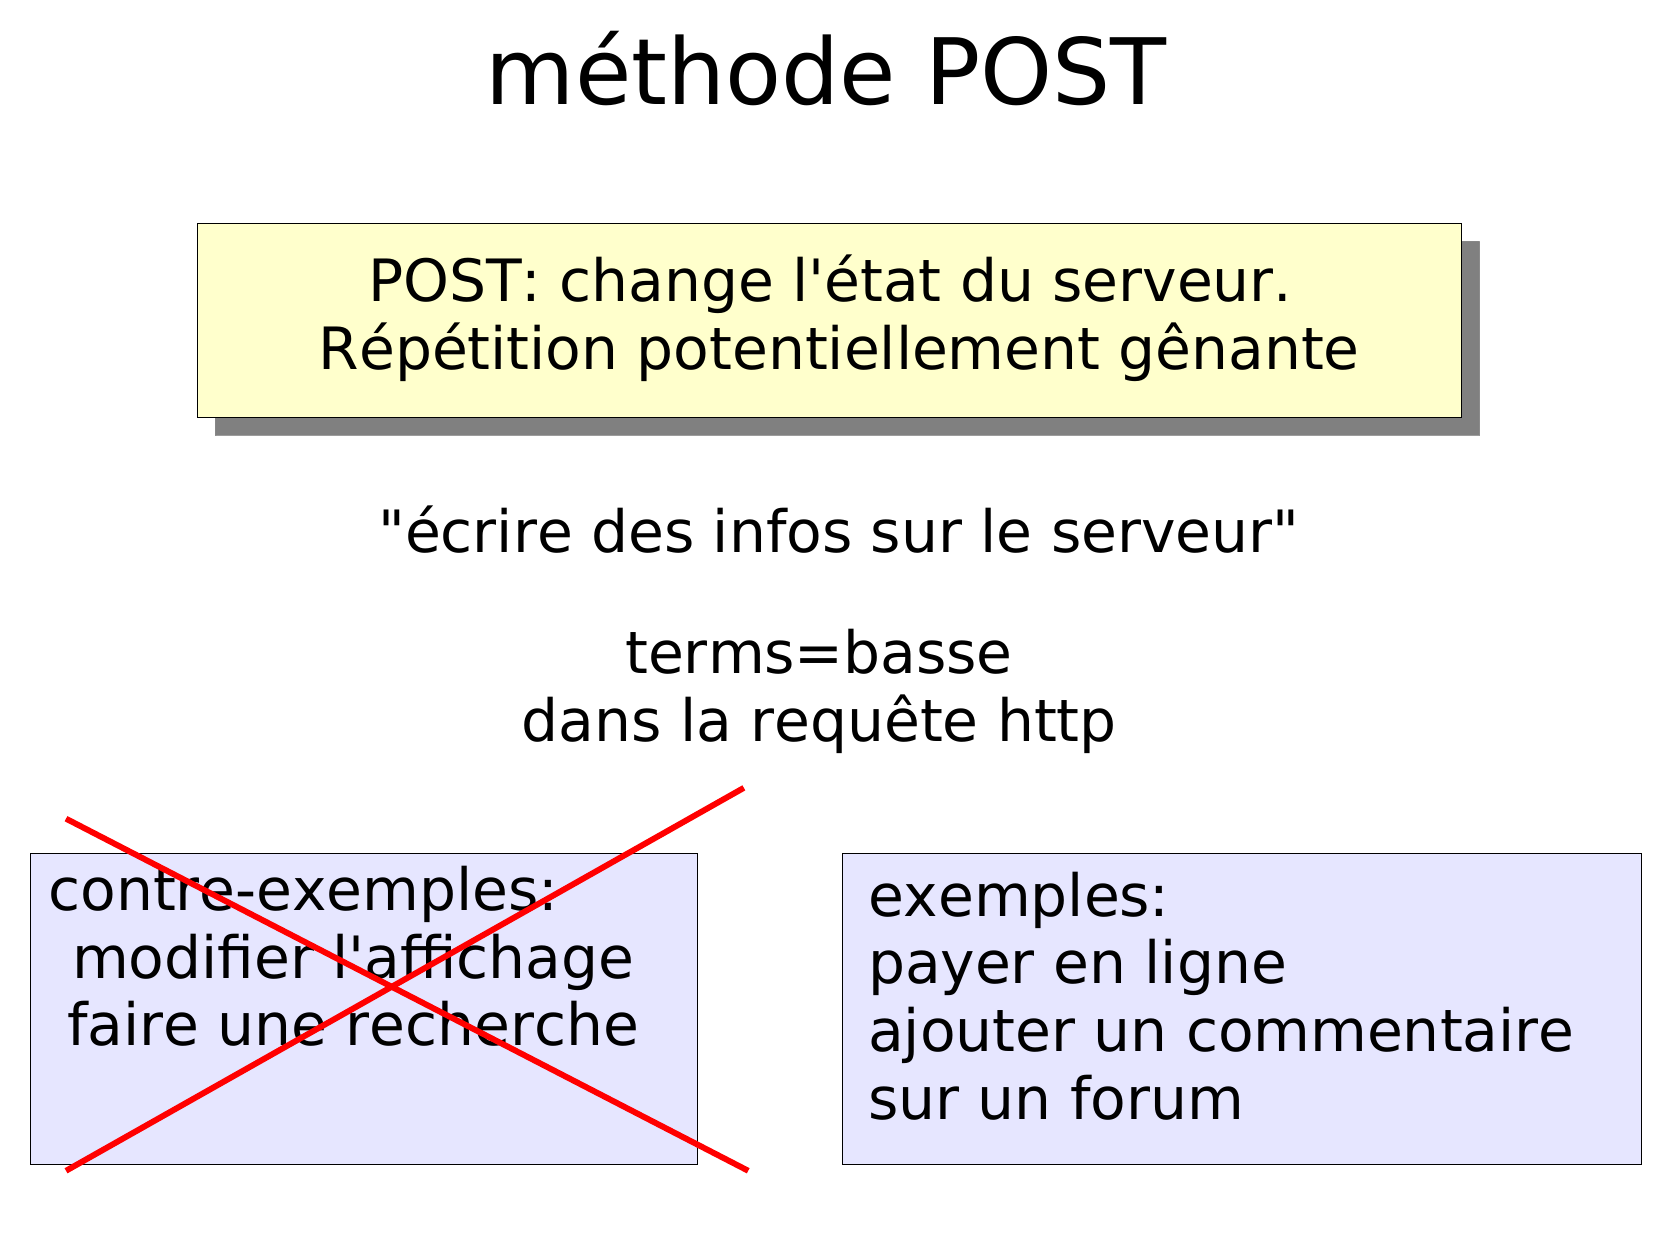

# méthode POST
POST: change l'état du serveur.
Répétition potentiellement gênante
"écrire des infos sur le serveur"
terms=basse
dans la requête http
contre-exemples:
 modifier l'affichage
 faire une recherche
exemples:
payer en ligne
ajouter un commentaire
sur un forum